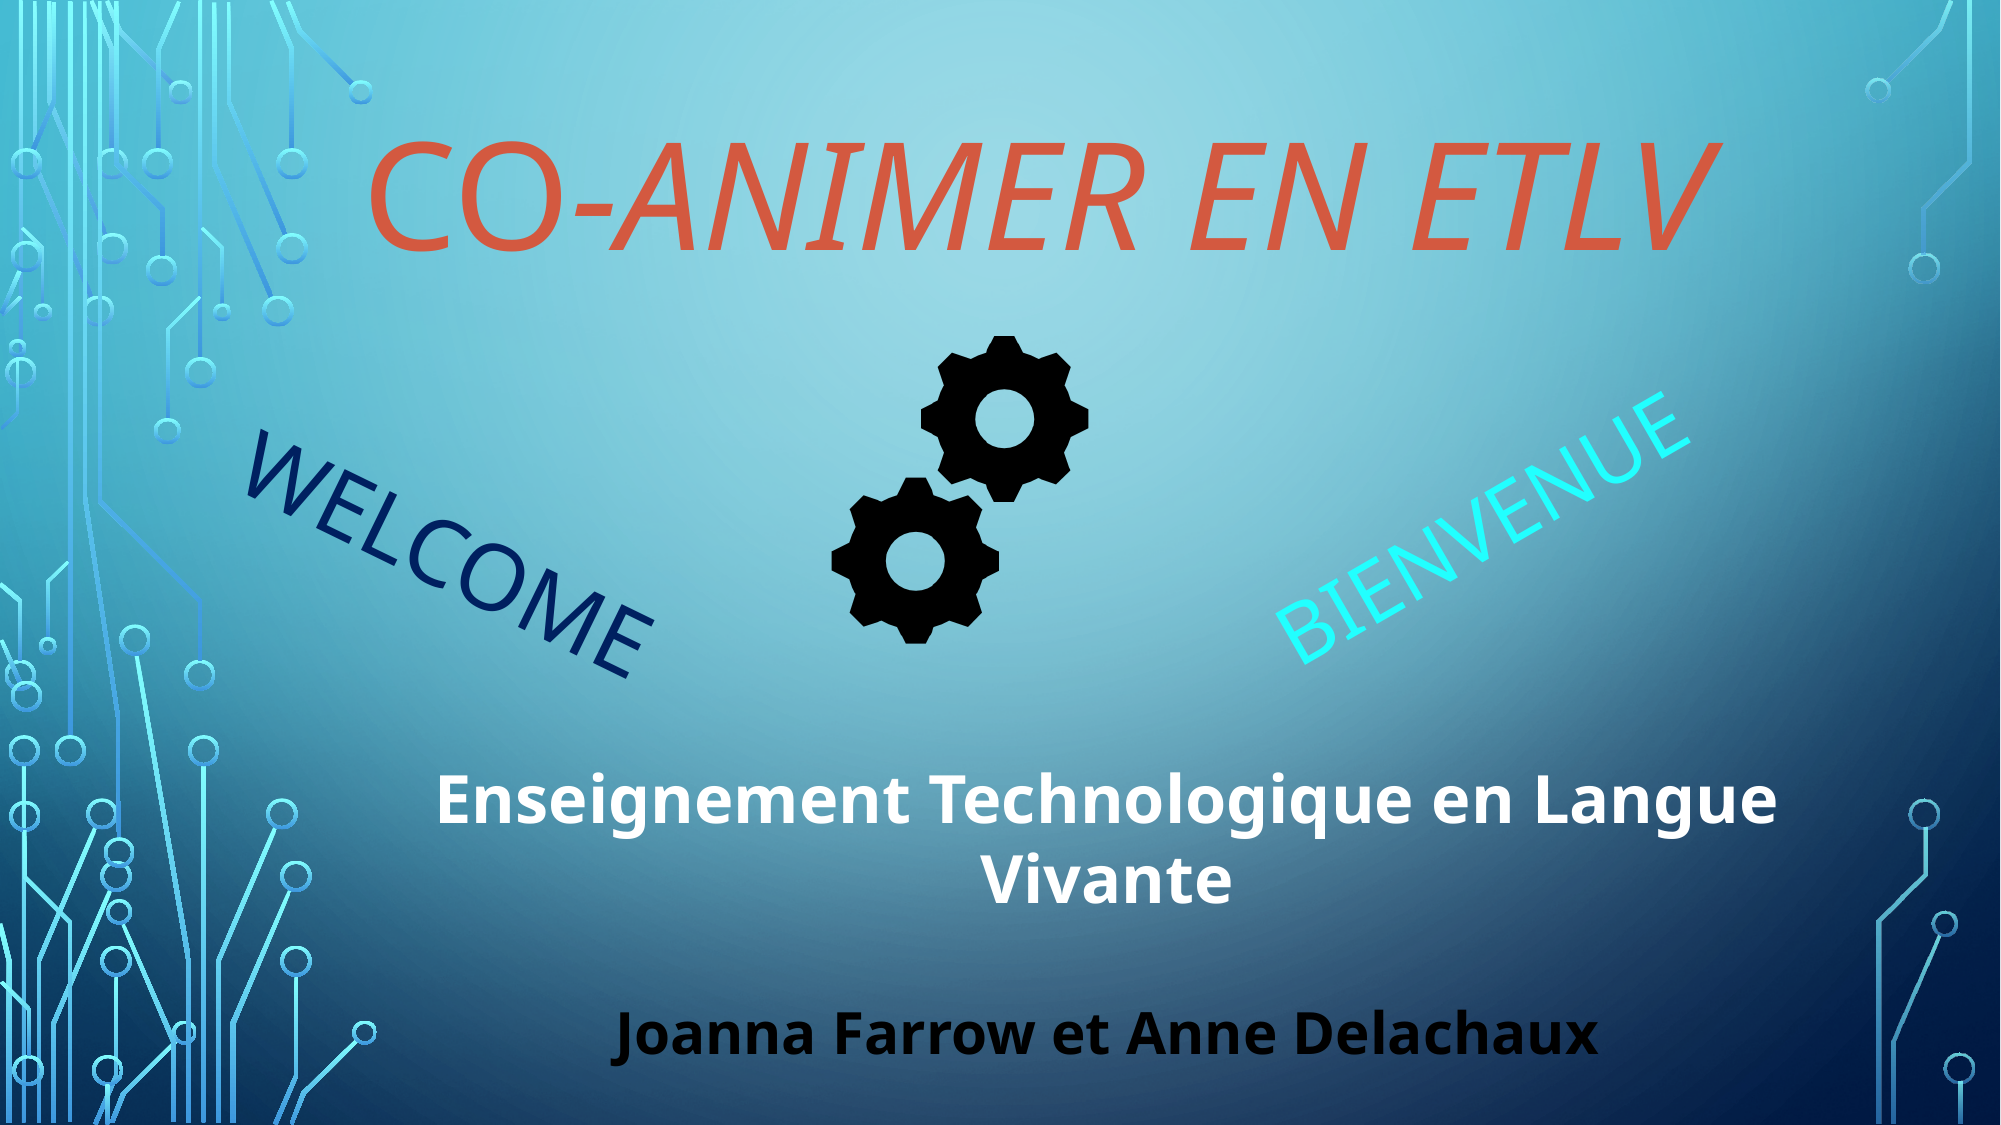

CO-ANIMER EN ETLV
BIENVENUE
WELCOME
Enseignement Technologique en Langue Vivante
Joanna Farrow et Anne Delachaux